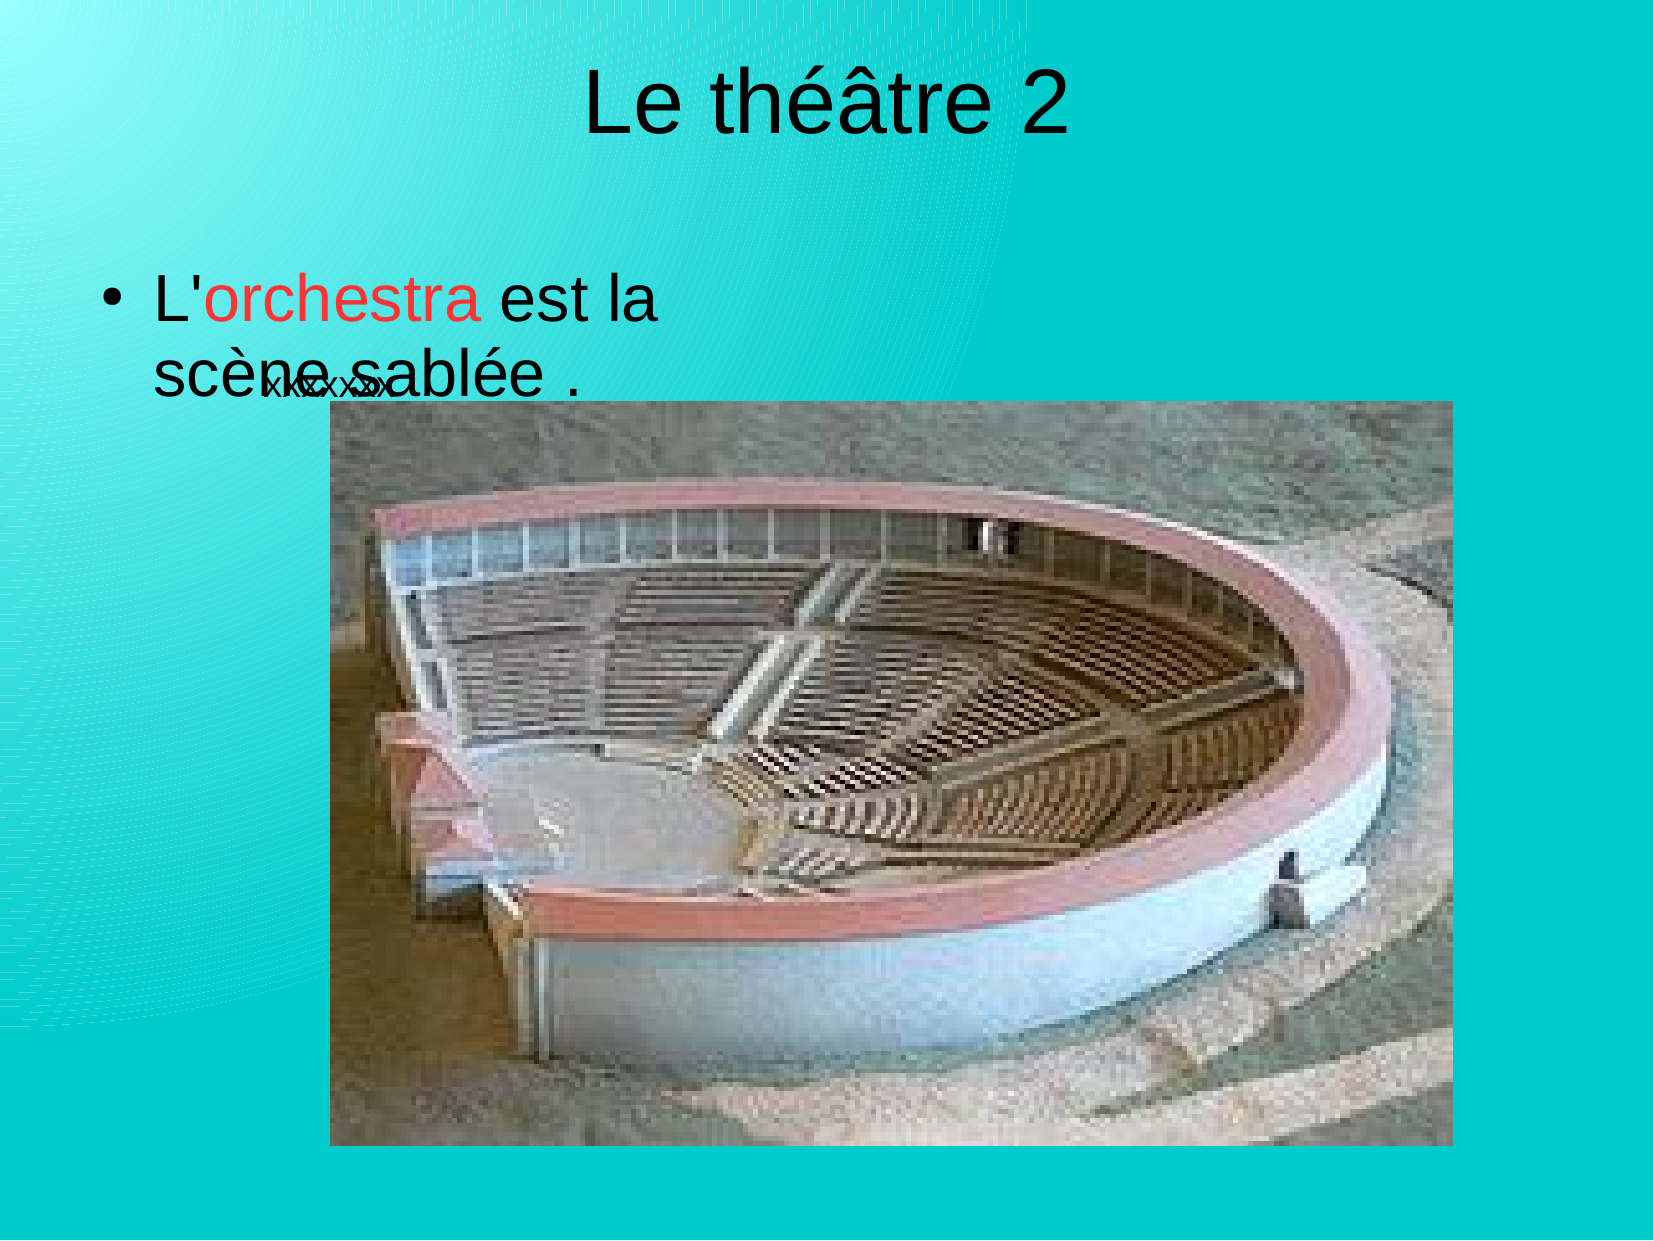

# Le théâtre 2
L'orchestra est la scène sablée .